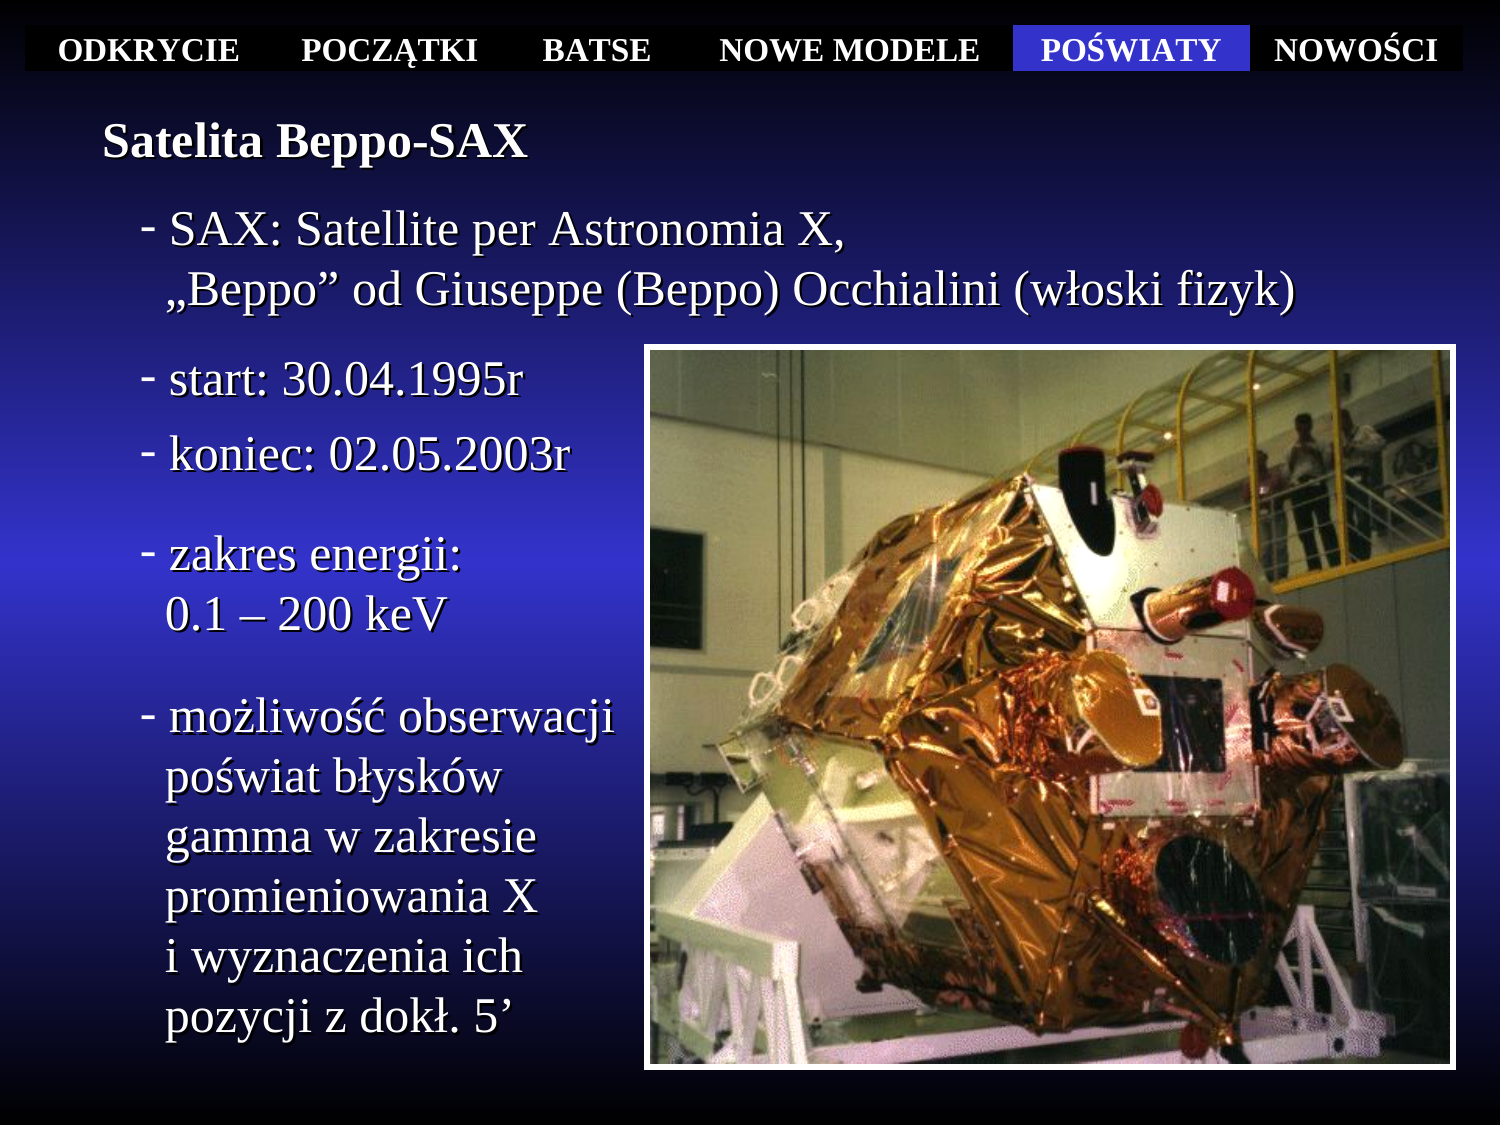

| ODKRYCIE | POCZĄTKI | BATSE | NOWE MODELE | POŚWIATY | NOWOŚCI |
| --- | --- | --- | --- | --- | --- |
Satelita Beppo-SAX
 SAX: Satellite per Astronomia X,
 „Beppo” od Giuseppe (Beppo) Occhialini (włoski fizyk)
 start: 30.04.1995r
 koniec: 02.05.2003r
 zakres energii:
 0.1 – 200 keV
 możliwość obserwacji
 poświat błysków
 gamma w zakresie
 promieniowania X
 i wyznaczenia ich
 pozycji z dokł. 5’